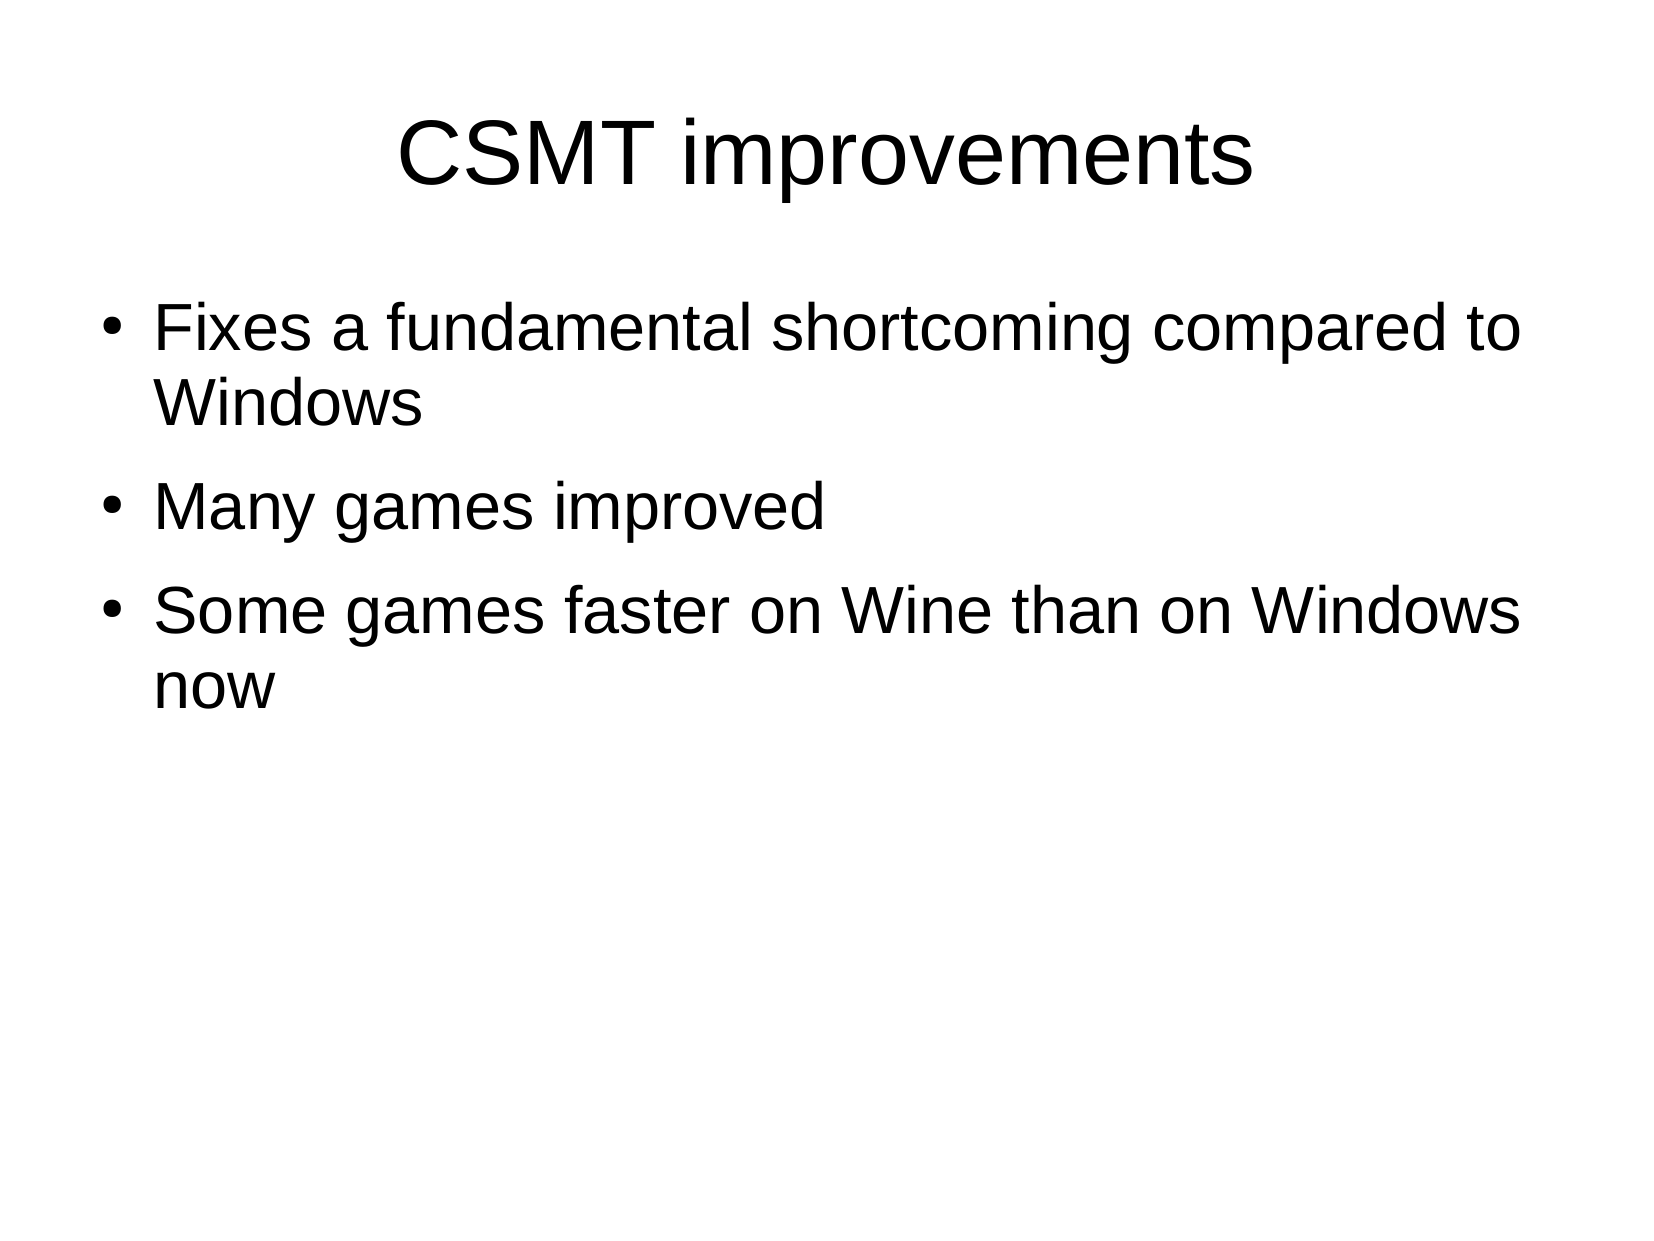

# CSMT improvements
Fixes a fundamental shortcoming compared to Windows
Many games improved
Some games faster on Wine than on Windows now